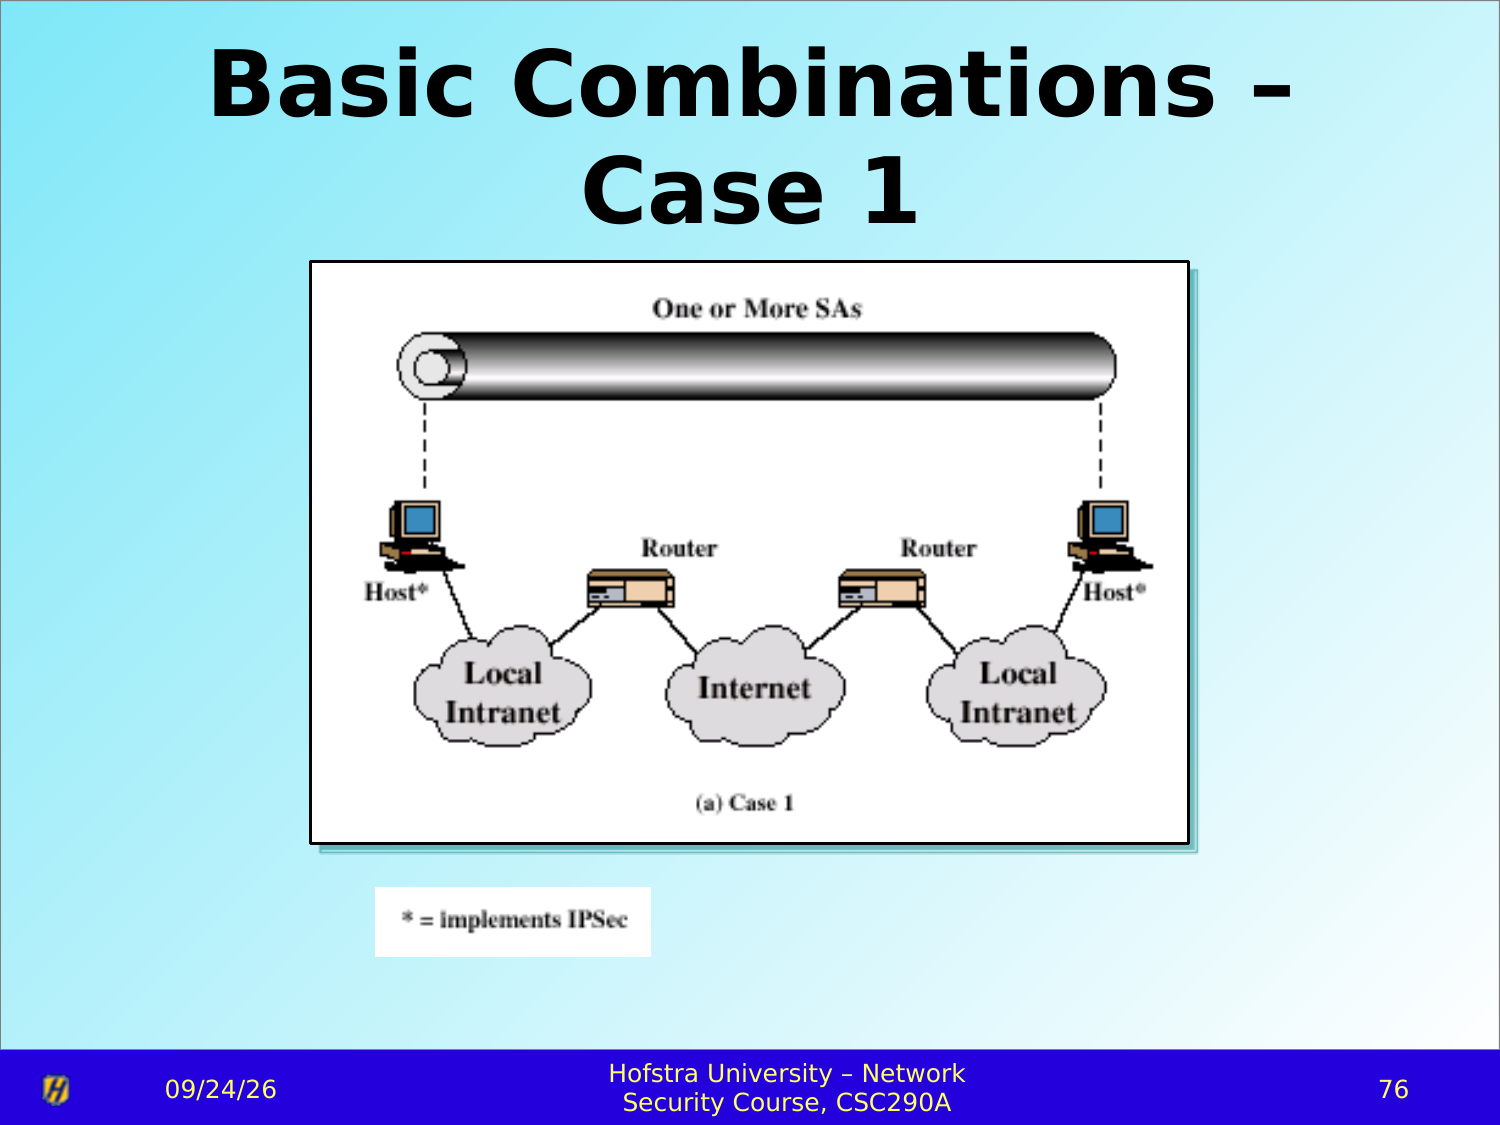

# Basic Combinations – Case 1
76